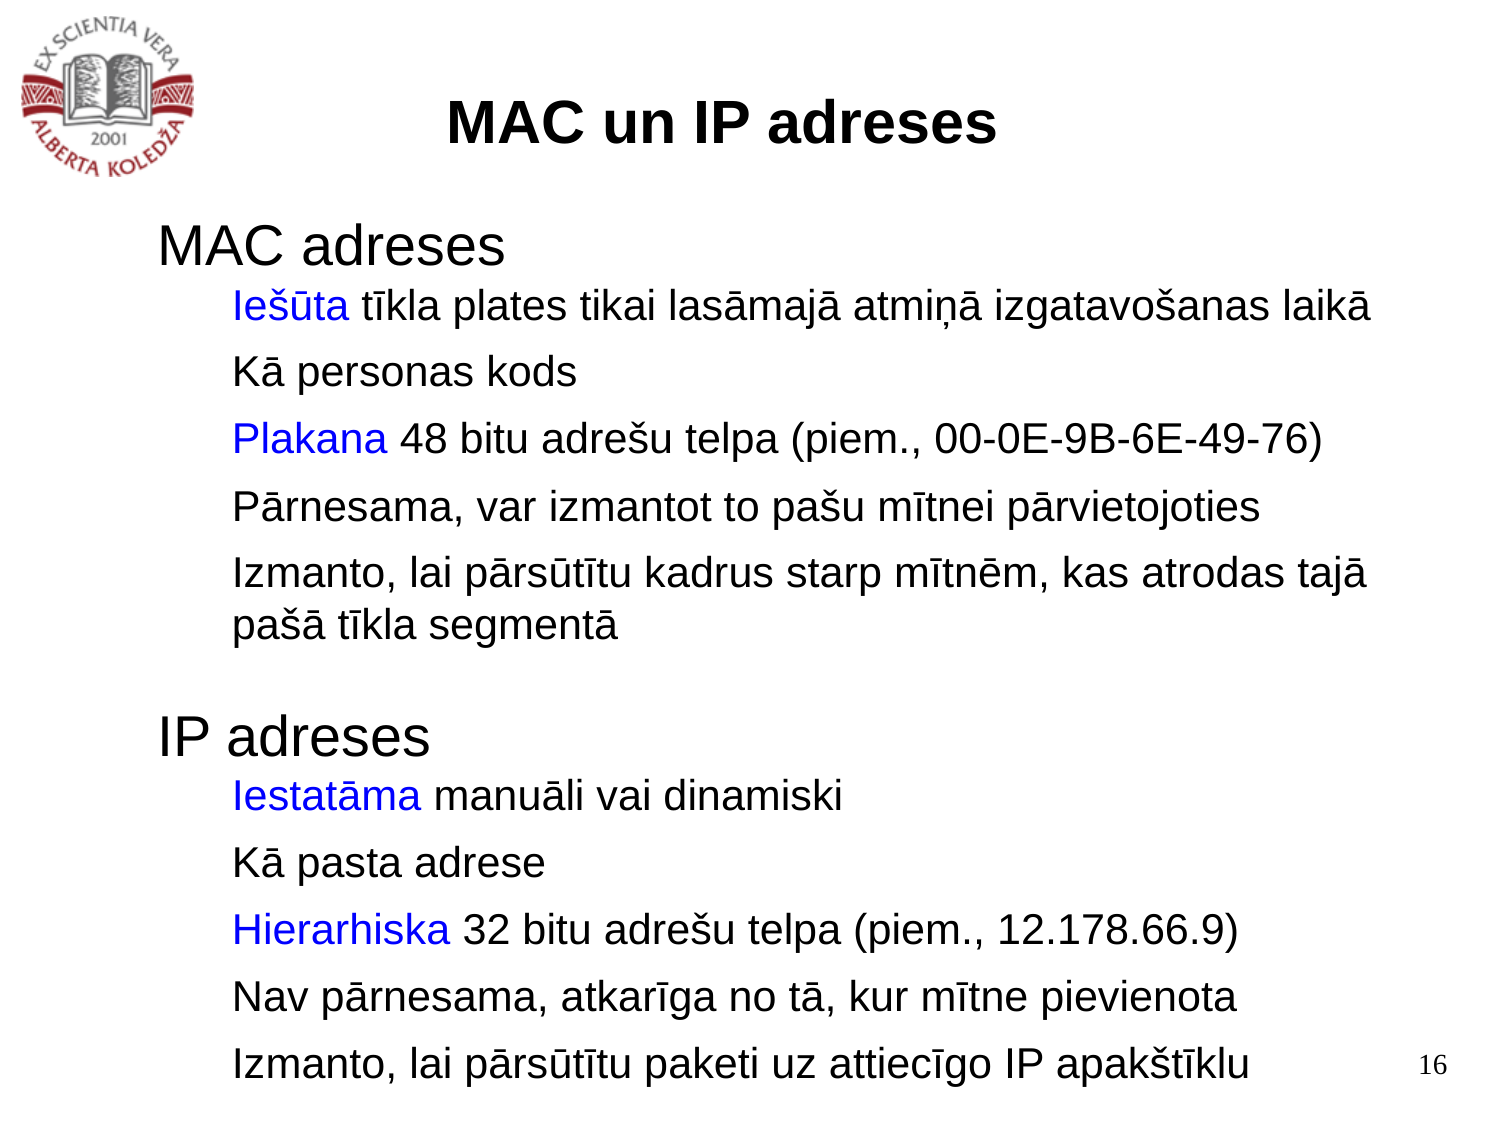

# MAC un IP adreses
MAC adreses
Iešūta tīkla plates tikai lasāmajā atmiņā izgatavošanas laikā
Kā personas kods
Plakana 48 bitu adrešu telpa (piem., 00-0E-9B-6E-49-76)
Pārnesama, var izmantot to pašu mītnei pārvietojoties
Izmanto, lai pārsūtītu kadrus starp mītnēm, kas atrodas tajā pašā tīkla segmentā
IP adreses
Iestatāma manuāli vai dinamiski
Kā pasta adrese
Hierarhiska 32 bitu adrešu telpa (piem., 12.178.66.9)
Nav pārnesama, atkarīga no tā, kur mītne pievienota
Izmanto, lai pārsūtītu paketi uz attiecīgo IP apakštīklu